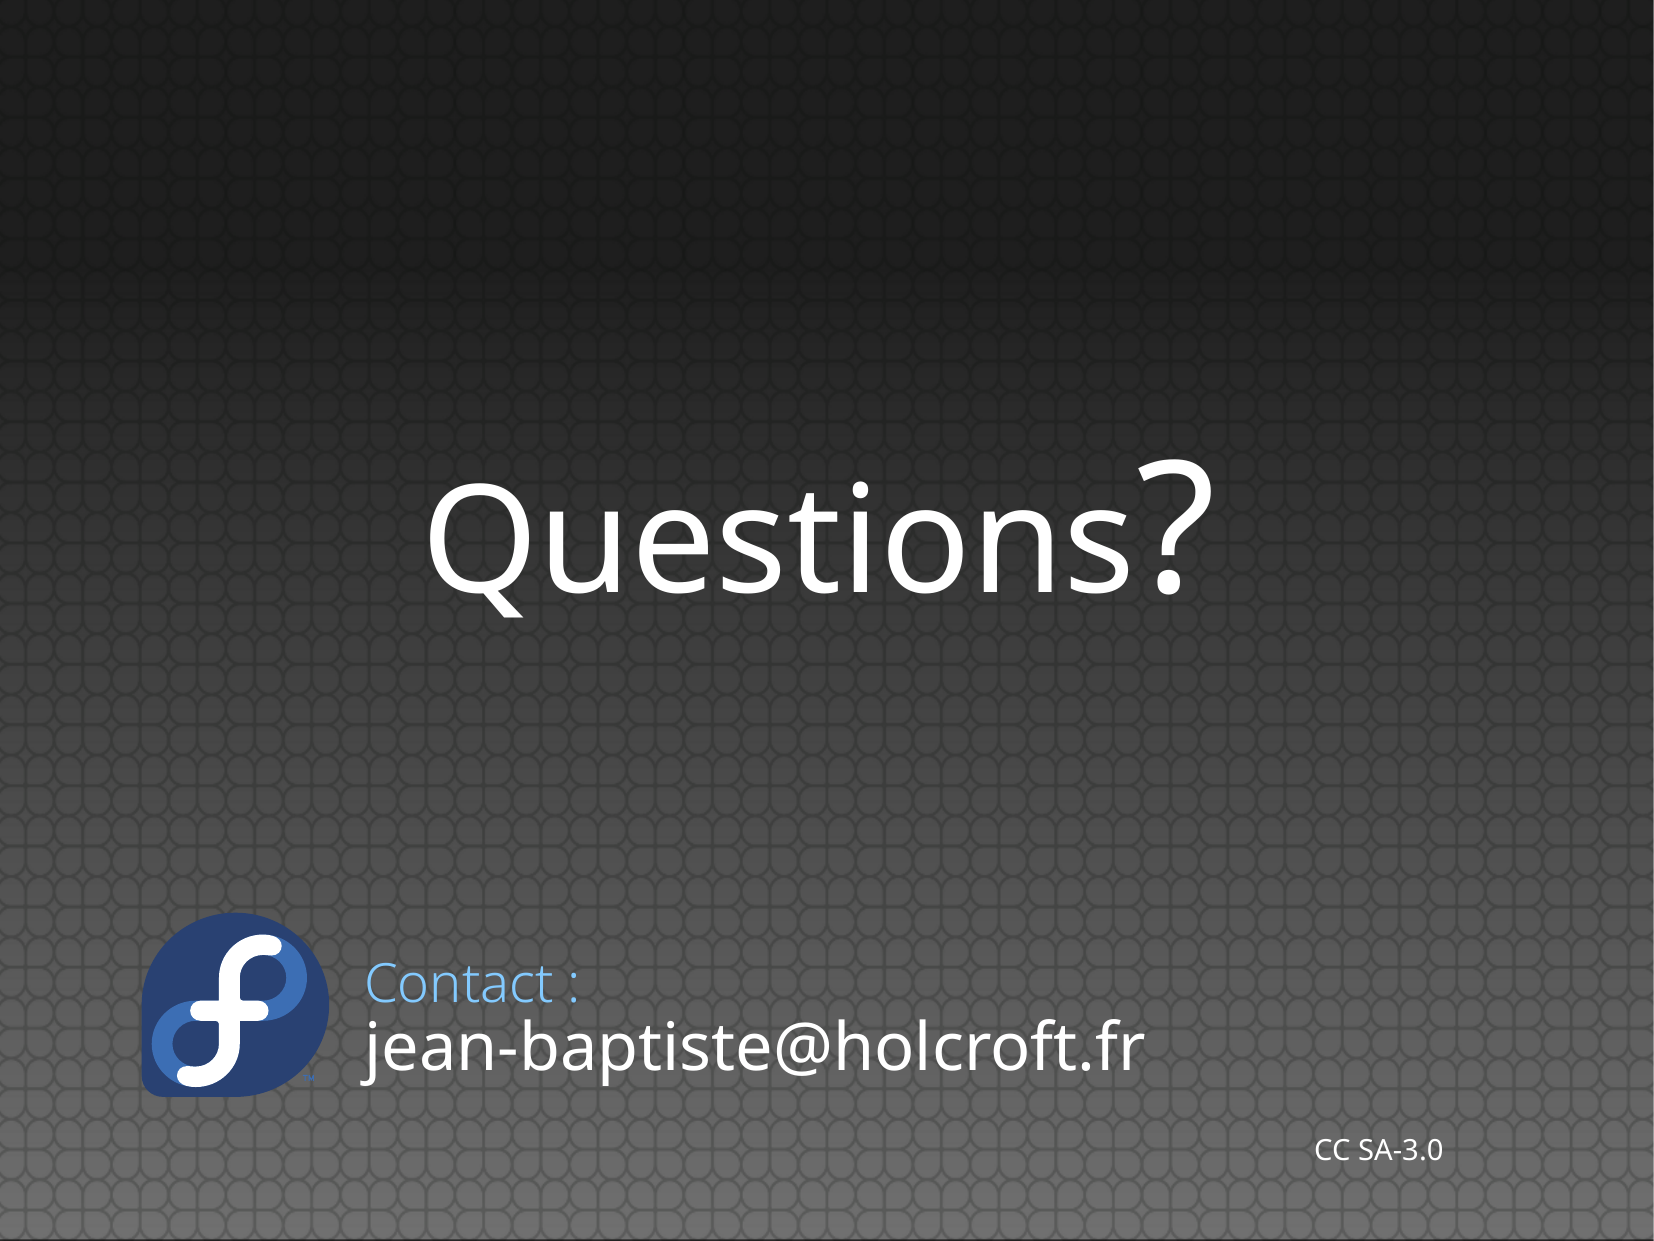

# Questions?
Contact :
jean-baptiste@holcroft.fr
CC SA-3.0